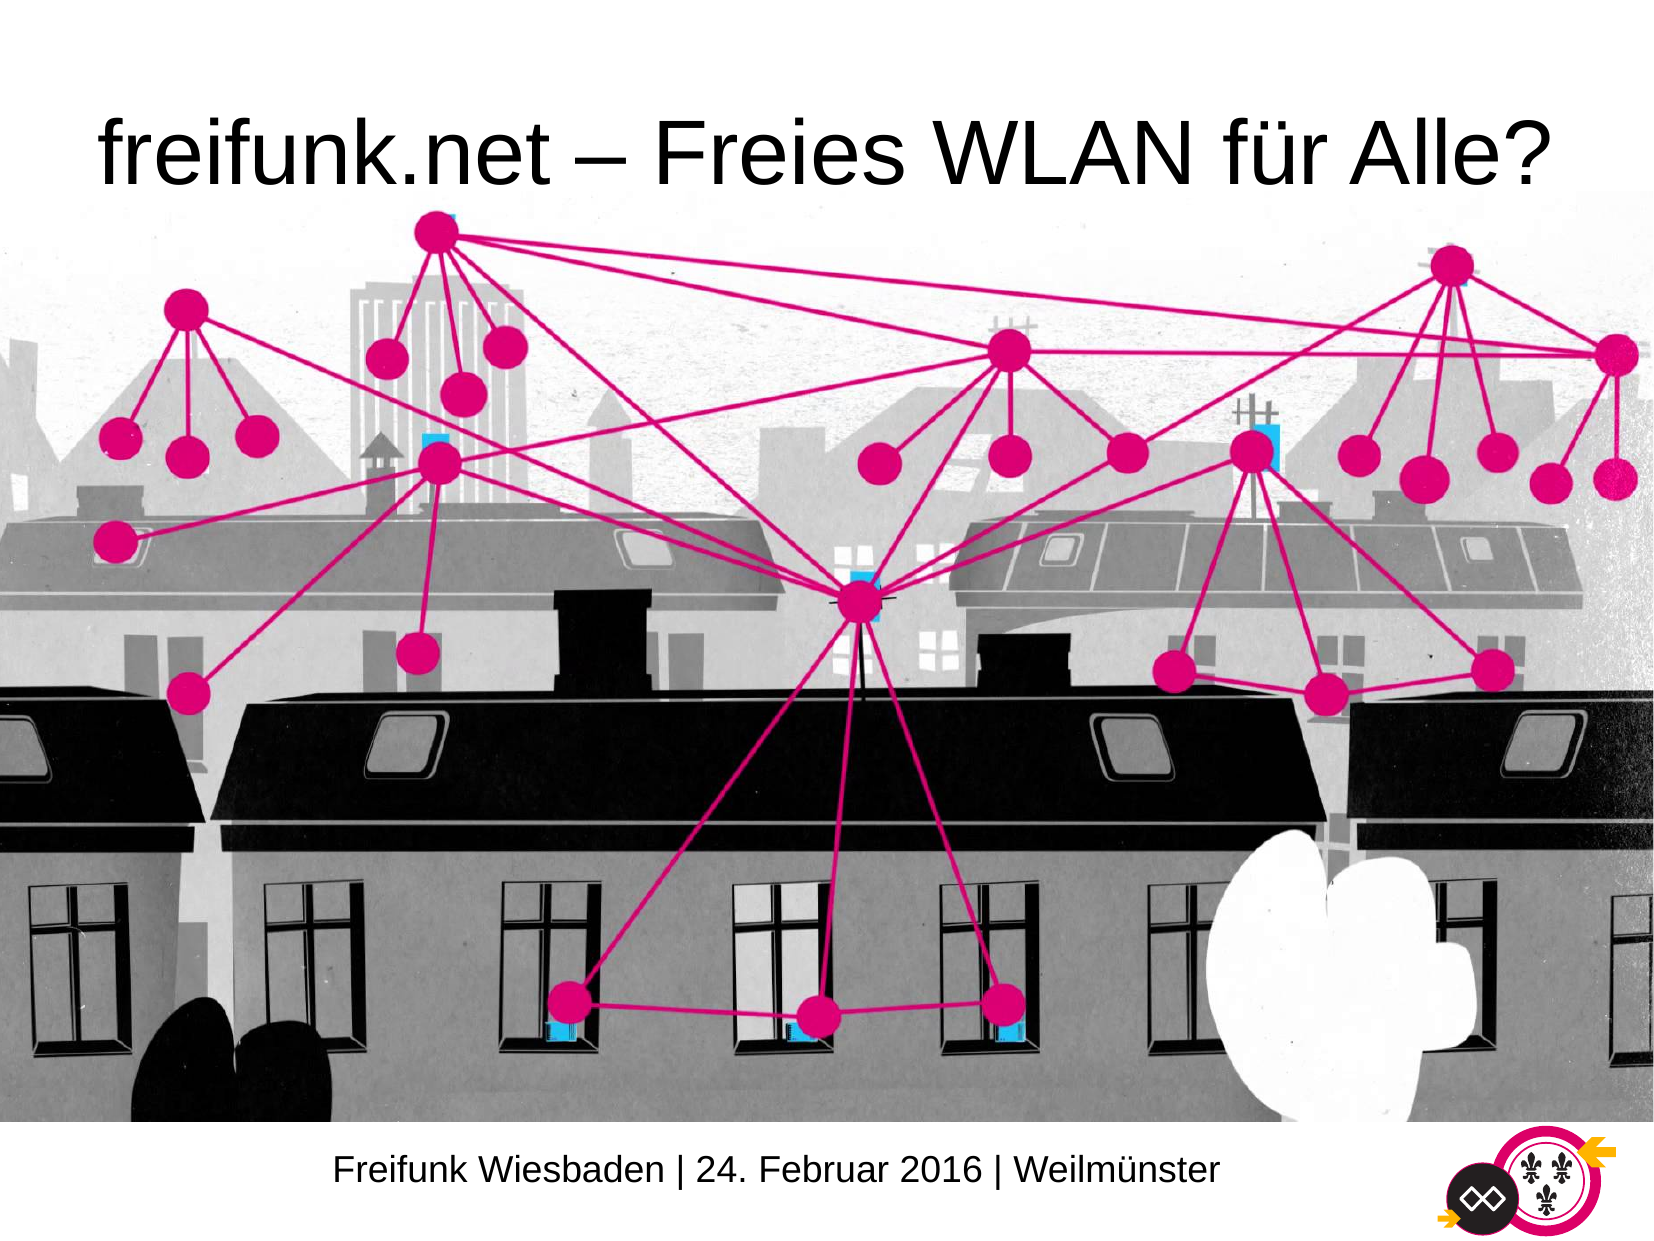

# freifunk.net – Freies WLAN für Alle?
Freifunk Wiesbaden | 24. Februar 2016 | Weilmünster